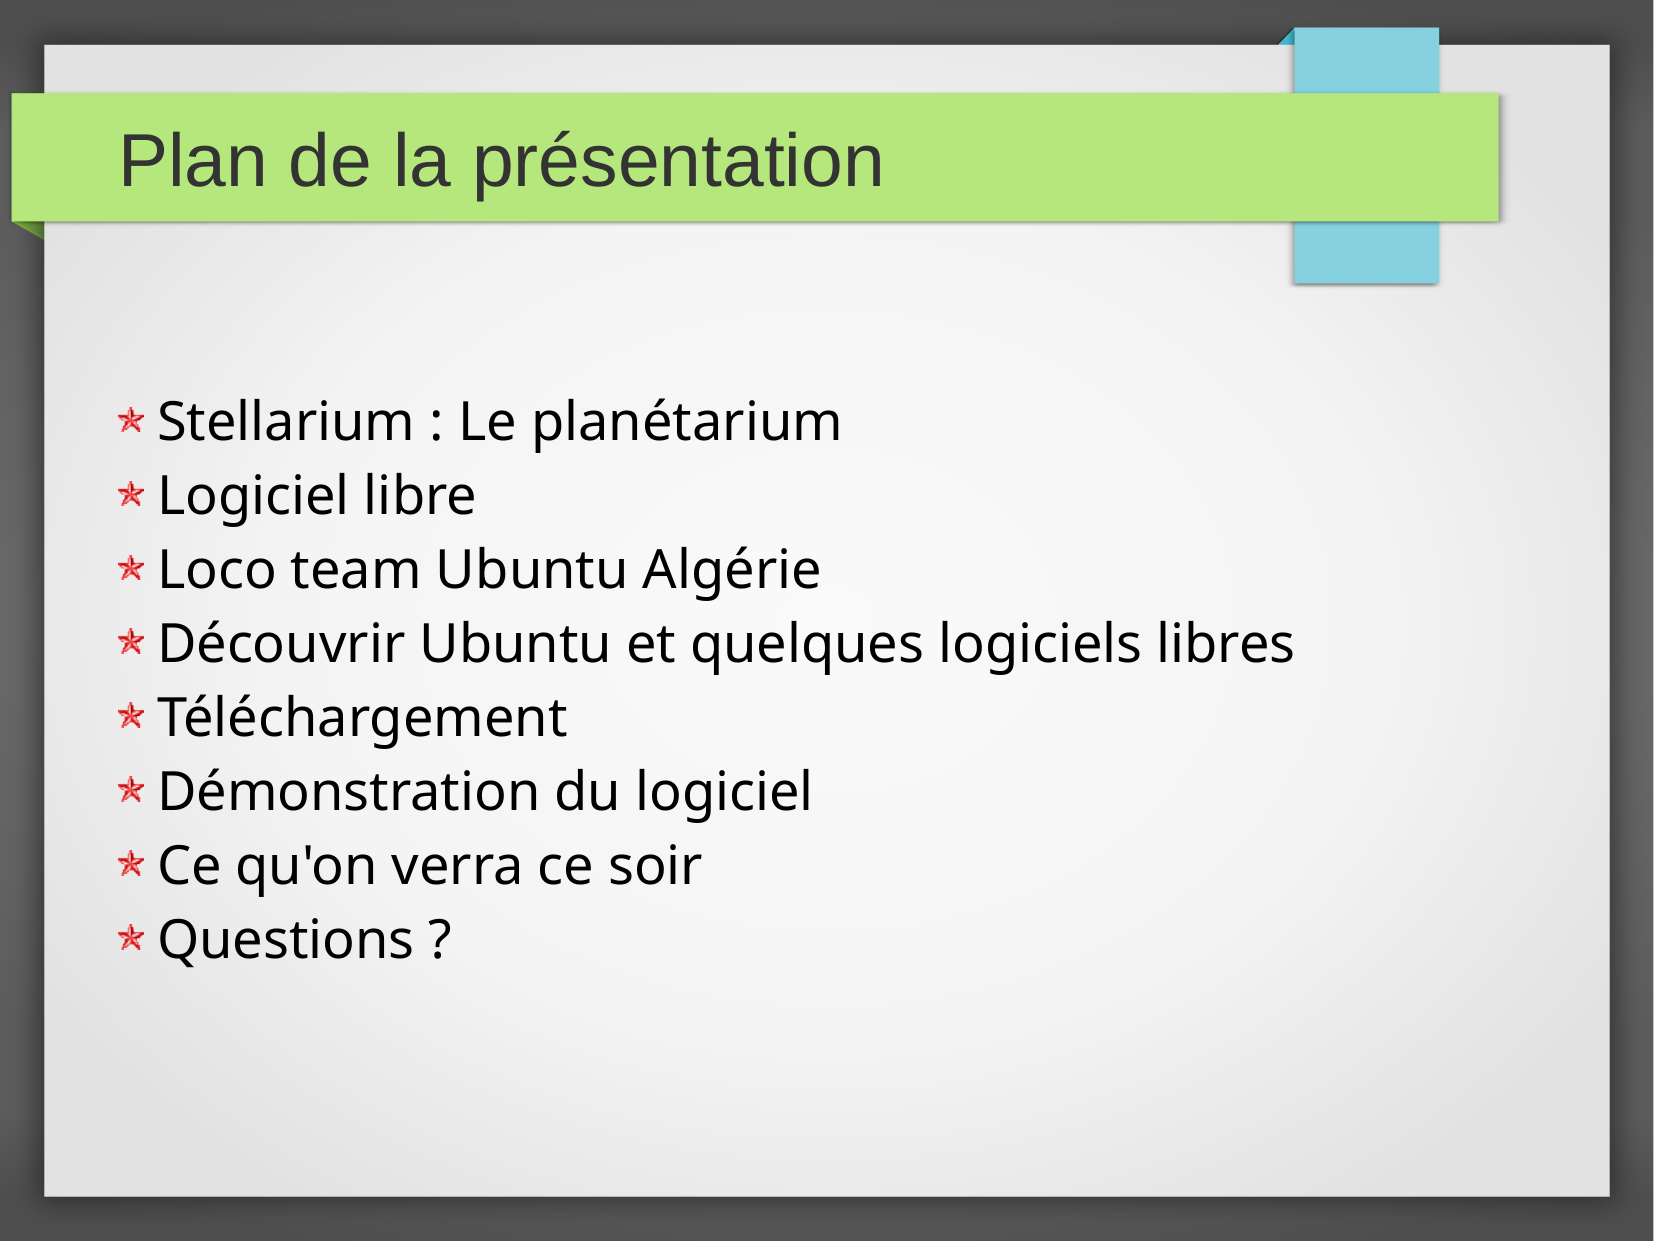

# Plan de la présentation
 Stellarium : Le planétarium
 Logiciel libre
 Loco team Ubuntu Algérie
 Découvrir Ubuntu et quelques logiciels libres
 Téléchargement
 Démonstration du logiciel
 Ce qu'on verra ce soir
 Questions ?